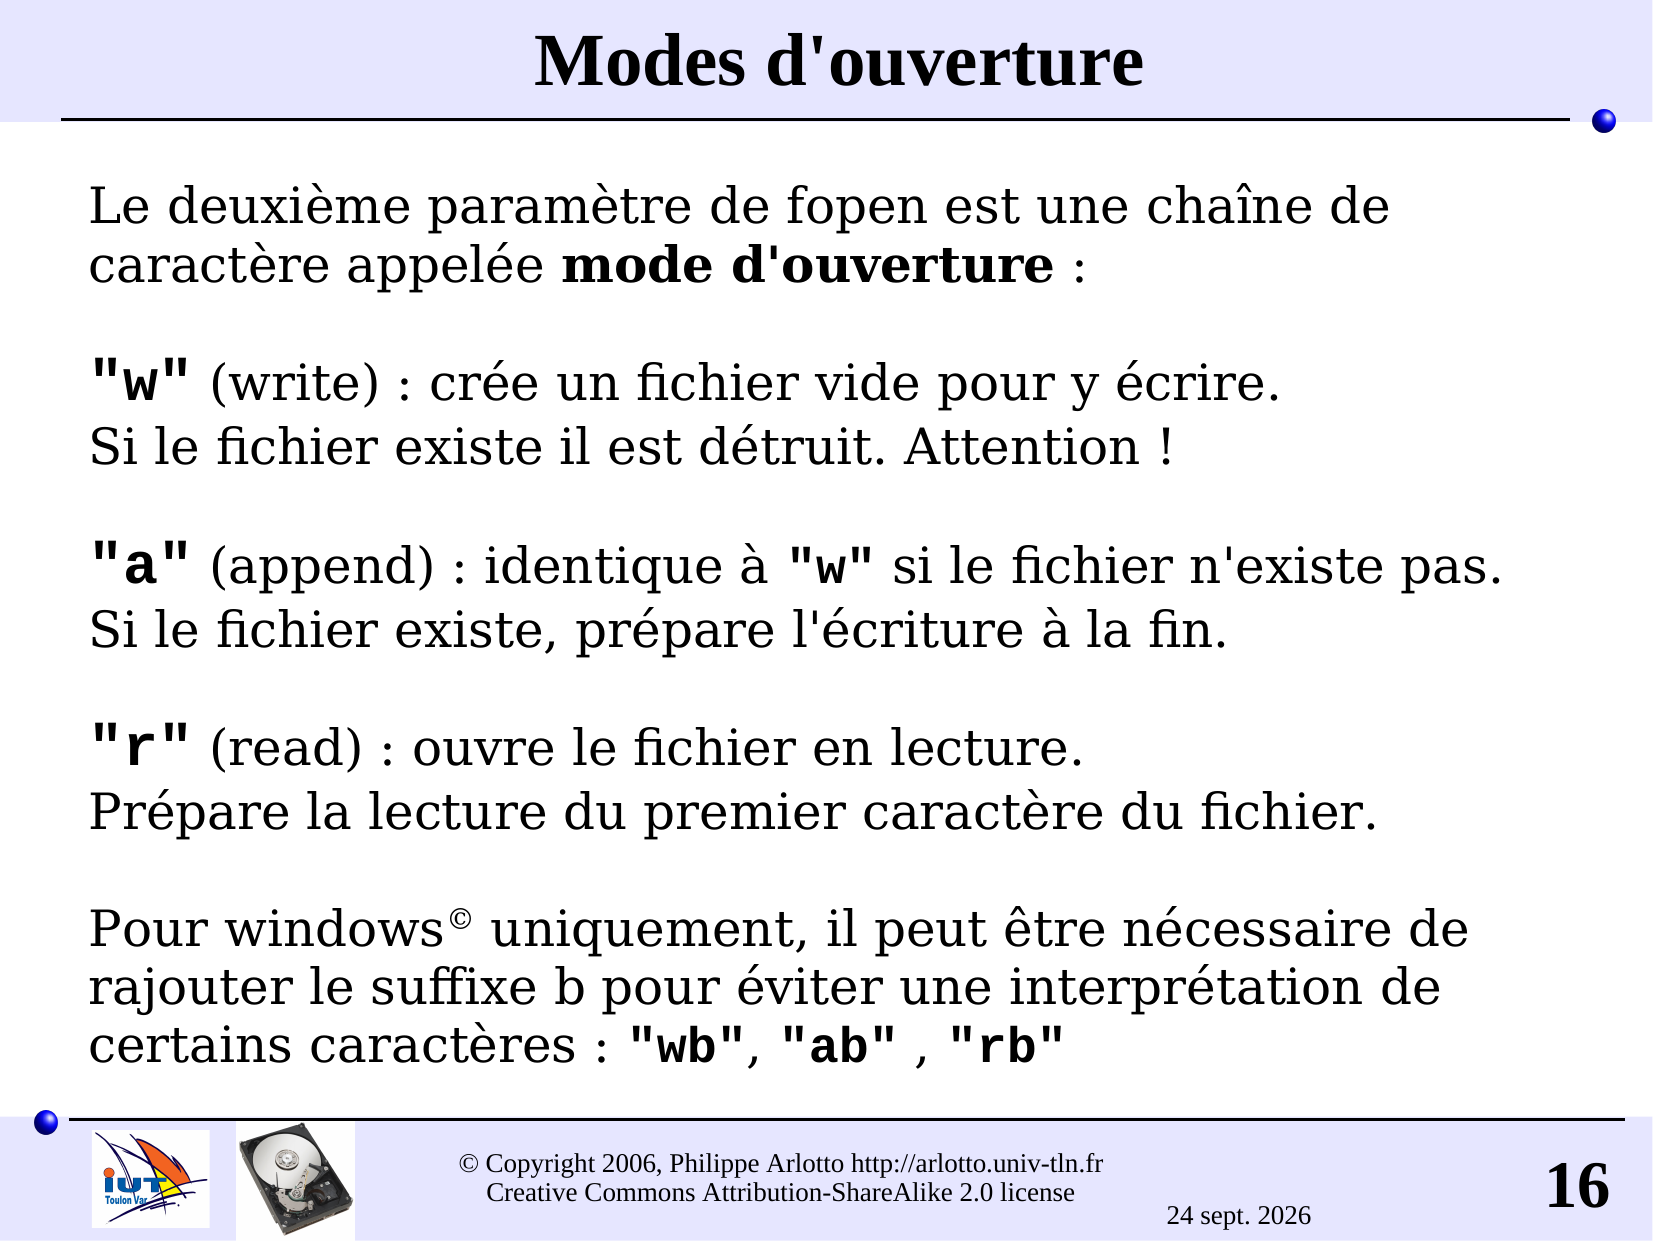

# Modes d'ouverture
Le deuxième paramètre de fopen est une chaîne de
caractère appelée mode d'ouverture :
"w" (write) : crée un fichier vide pour y écrire.
Si le fichier existe il est détruit. Attention !
"a" (append) : identique à "w" si le fichier n'existe pas.
Si le fichier existe, prépare l'écriture à la fin.
"r" (read) : ouvre le fichier en lecture.
Prépare la lecture du premier caractère du fichier.
Pour windows© uniquement, il peut être nécessaire de
rajouter le suffixe b pour éviter une interprétation de
certains caractères : "wb", "ab" , "rb"